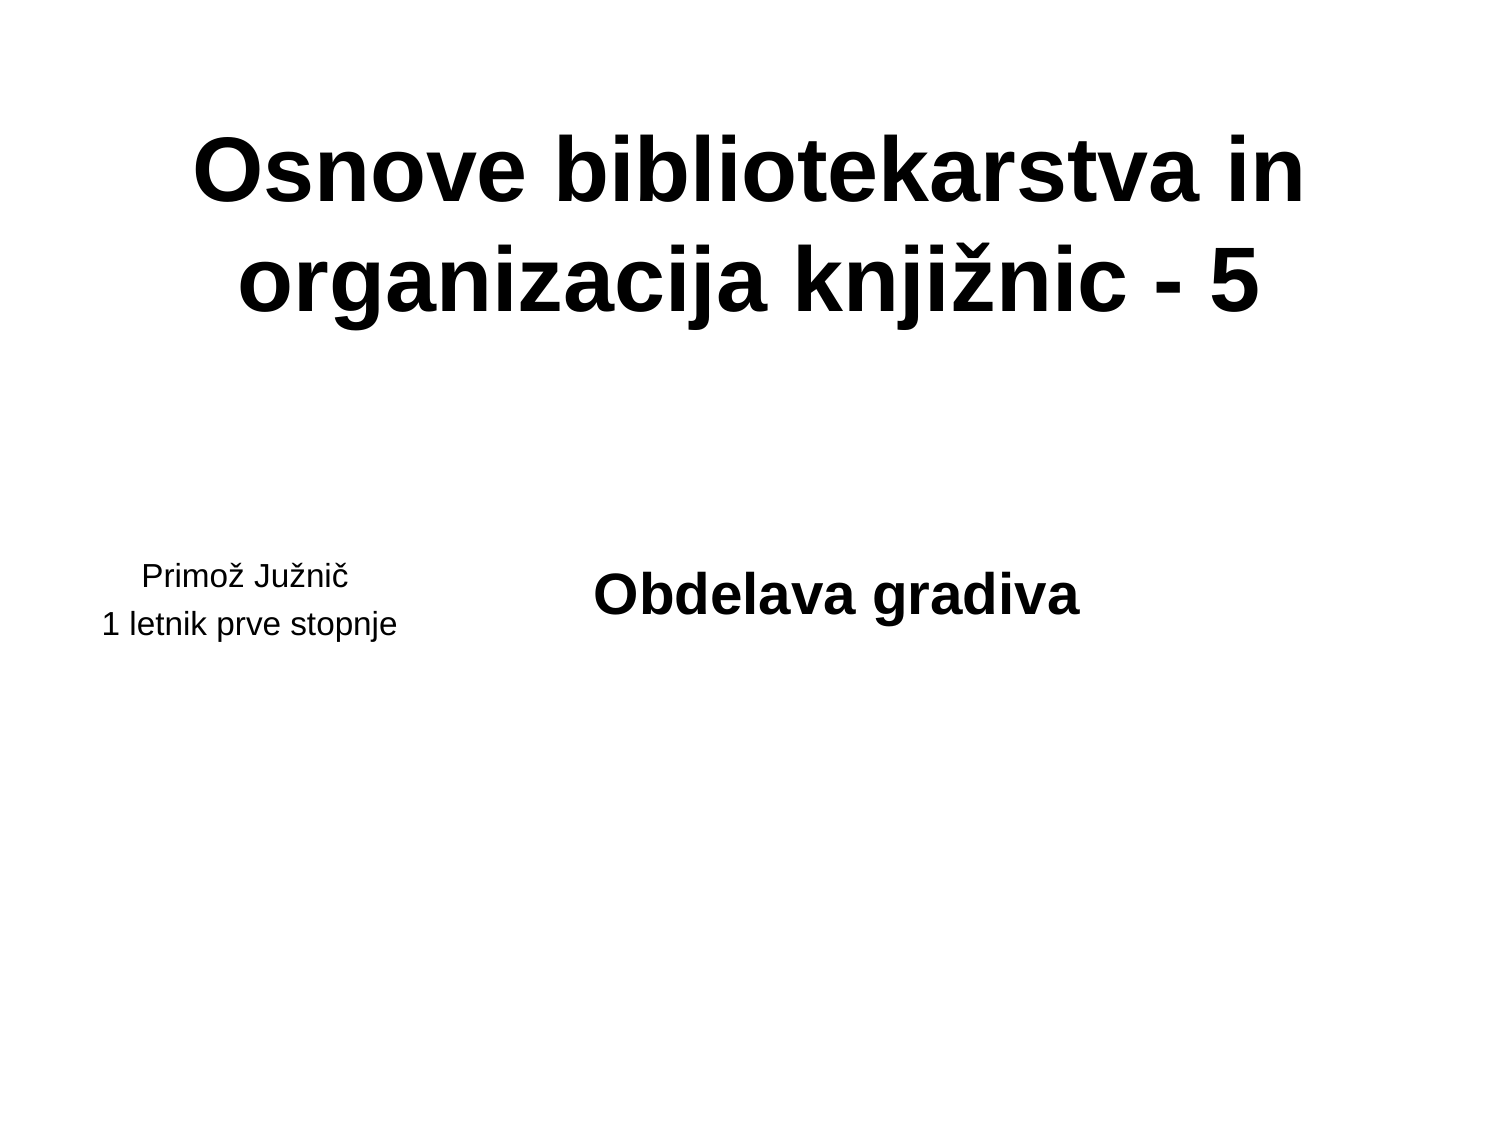

Osnove bibliotekarstva in organizacija knjižnic - 5
Obdelava gradiva
# Primož Južnič
1 letnik prve stopnje